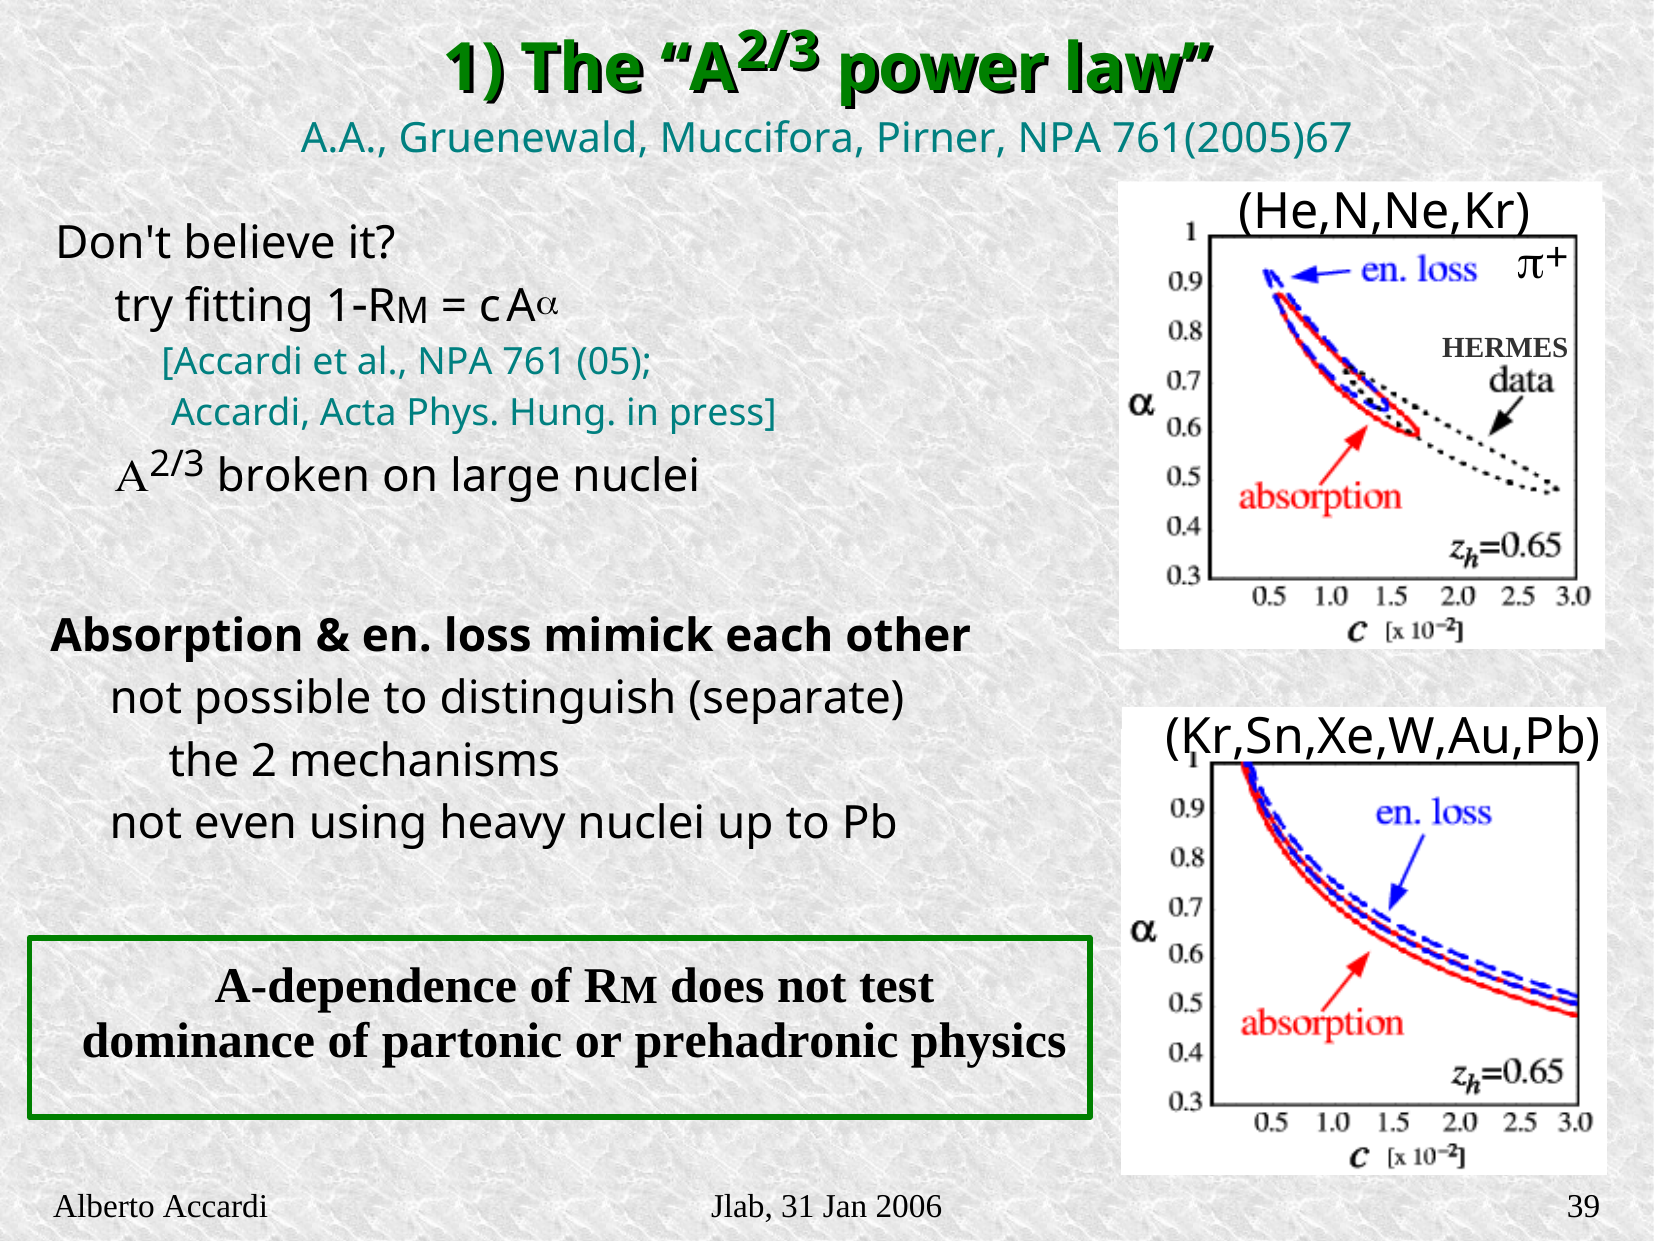

1) The “A2/3 power law”
A.A., Gruenewald, Muccifora, Pirner, NPA 761(2005)67
(He,N,Ne,Kr)
p+
HERMES
Don't believe it?
try fitting 1-RM = c Aa
[Accardi et al., NPA 761 (05);
 Accardi, Acta Phys. Hung. in press]
A2/3 broken on large nuclei
Absorption & en. loss mimick each other
not possible to distinguish (separate)
the 2 mechanisms
not even using heavy nuclei up to Pb
(Kr,Sn,Xe,W,Au,Pb)
A-dependence of RM does not test
dominance of partonic or prehadronic physics
Alberto Accardi
Hot Quarks 2006
39